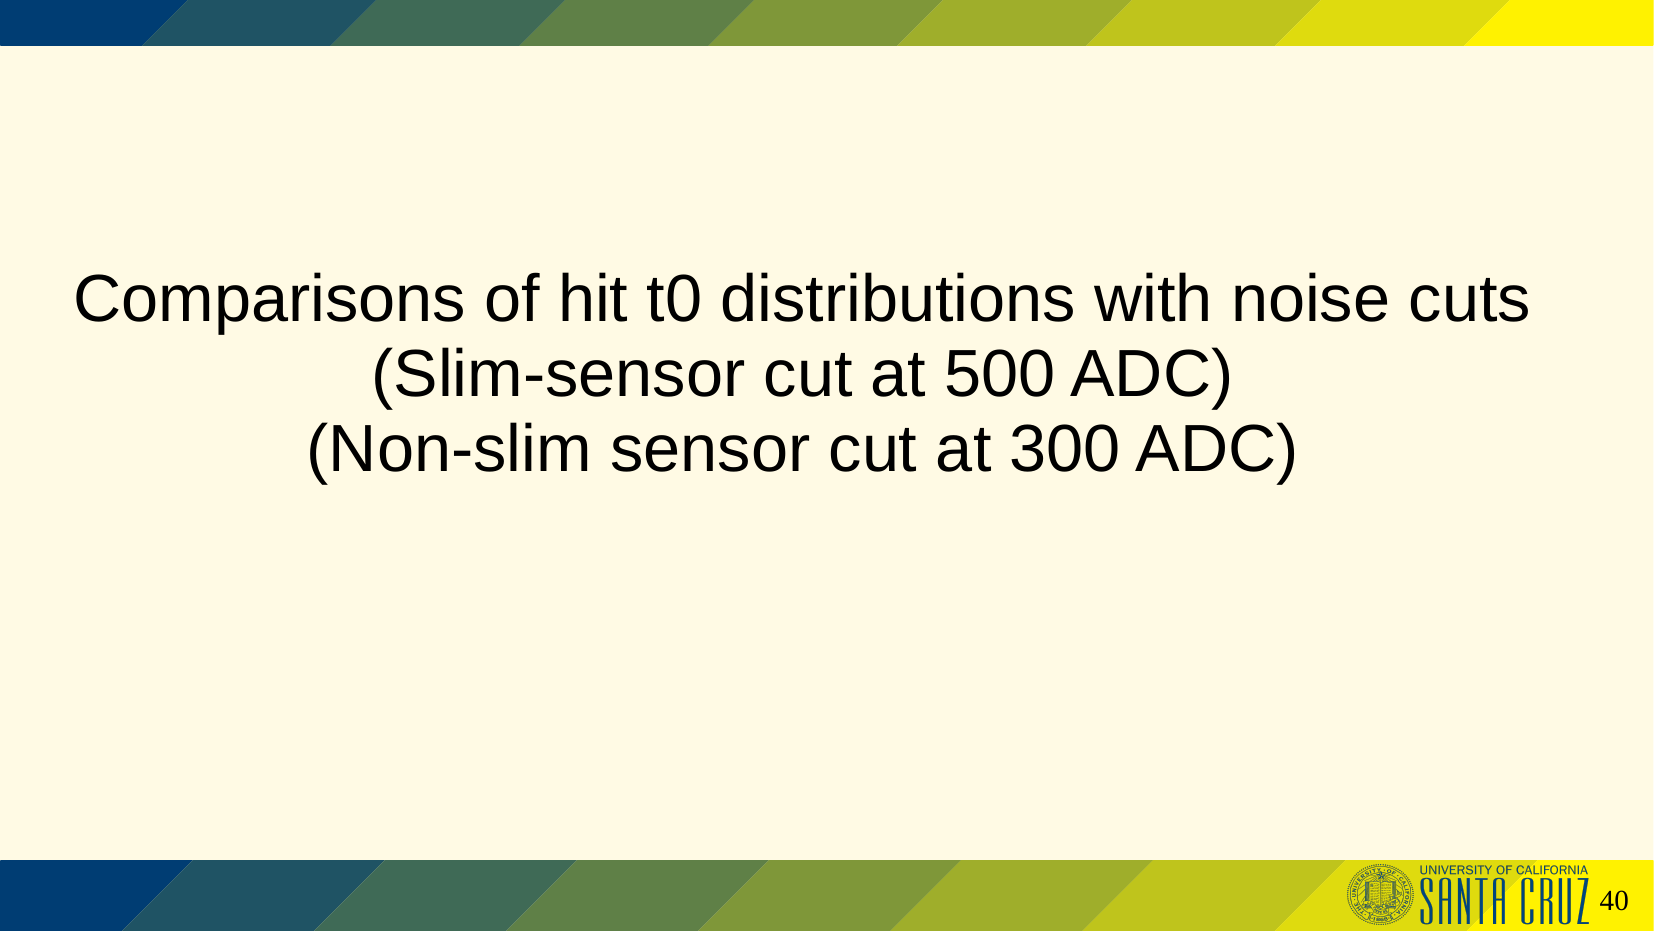

# Comparisons of hit t0 distributions with noise cuts
(Slim-sensor cut at 500 ADC)
(Non-slim sensor cut at 300 ADC)
40